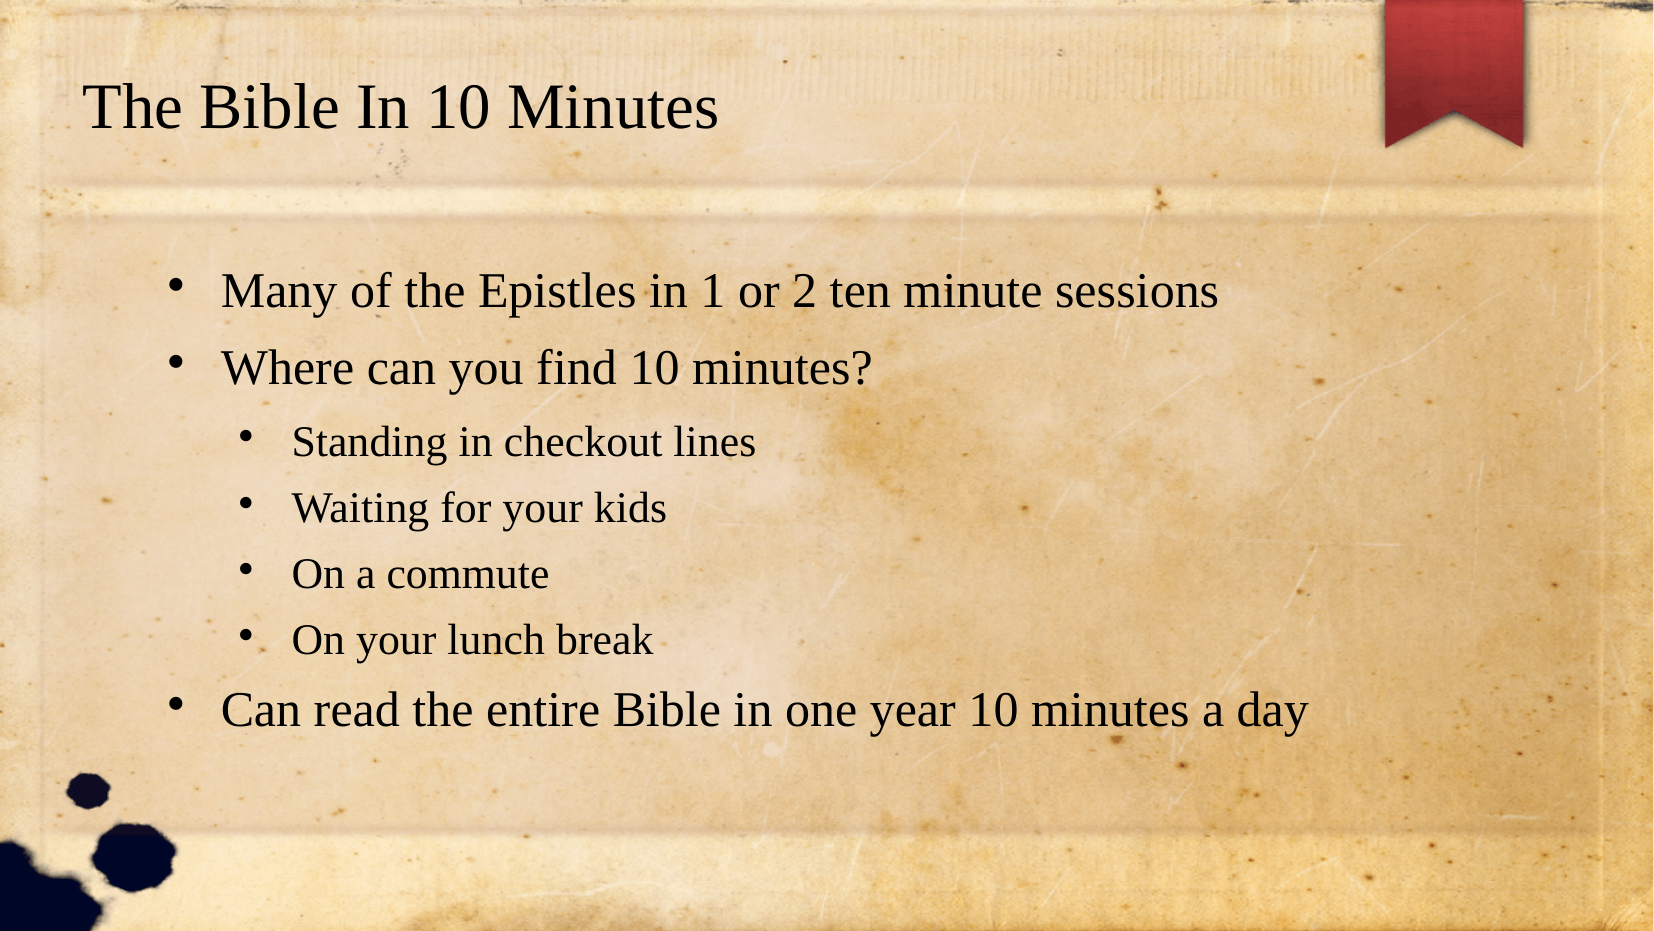

# The Bible In 10 Minutes
Many of the Epistles in 1 or 2 ten minute sessions
Where can you find 10 minutes?
Standing in checkout lines
Waiting for your kids
On a commute
On your lunch break
Can read the entire Bible in one year 10 minutes a day